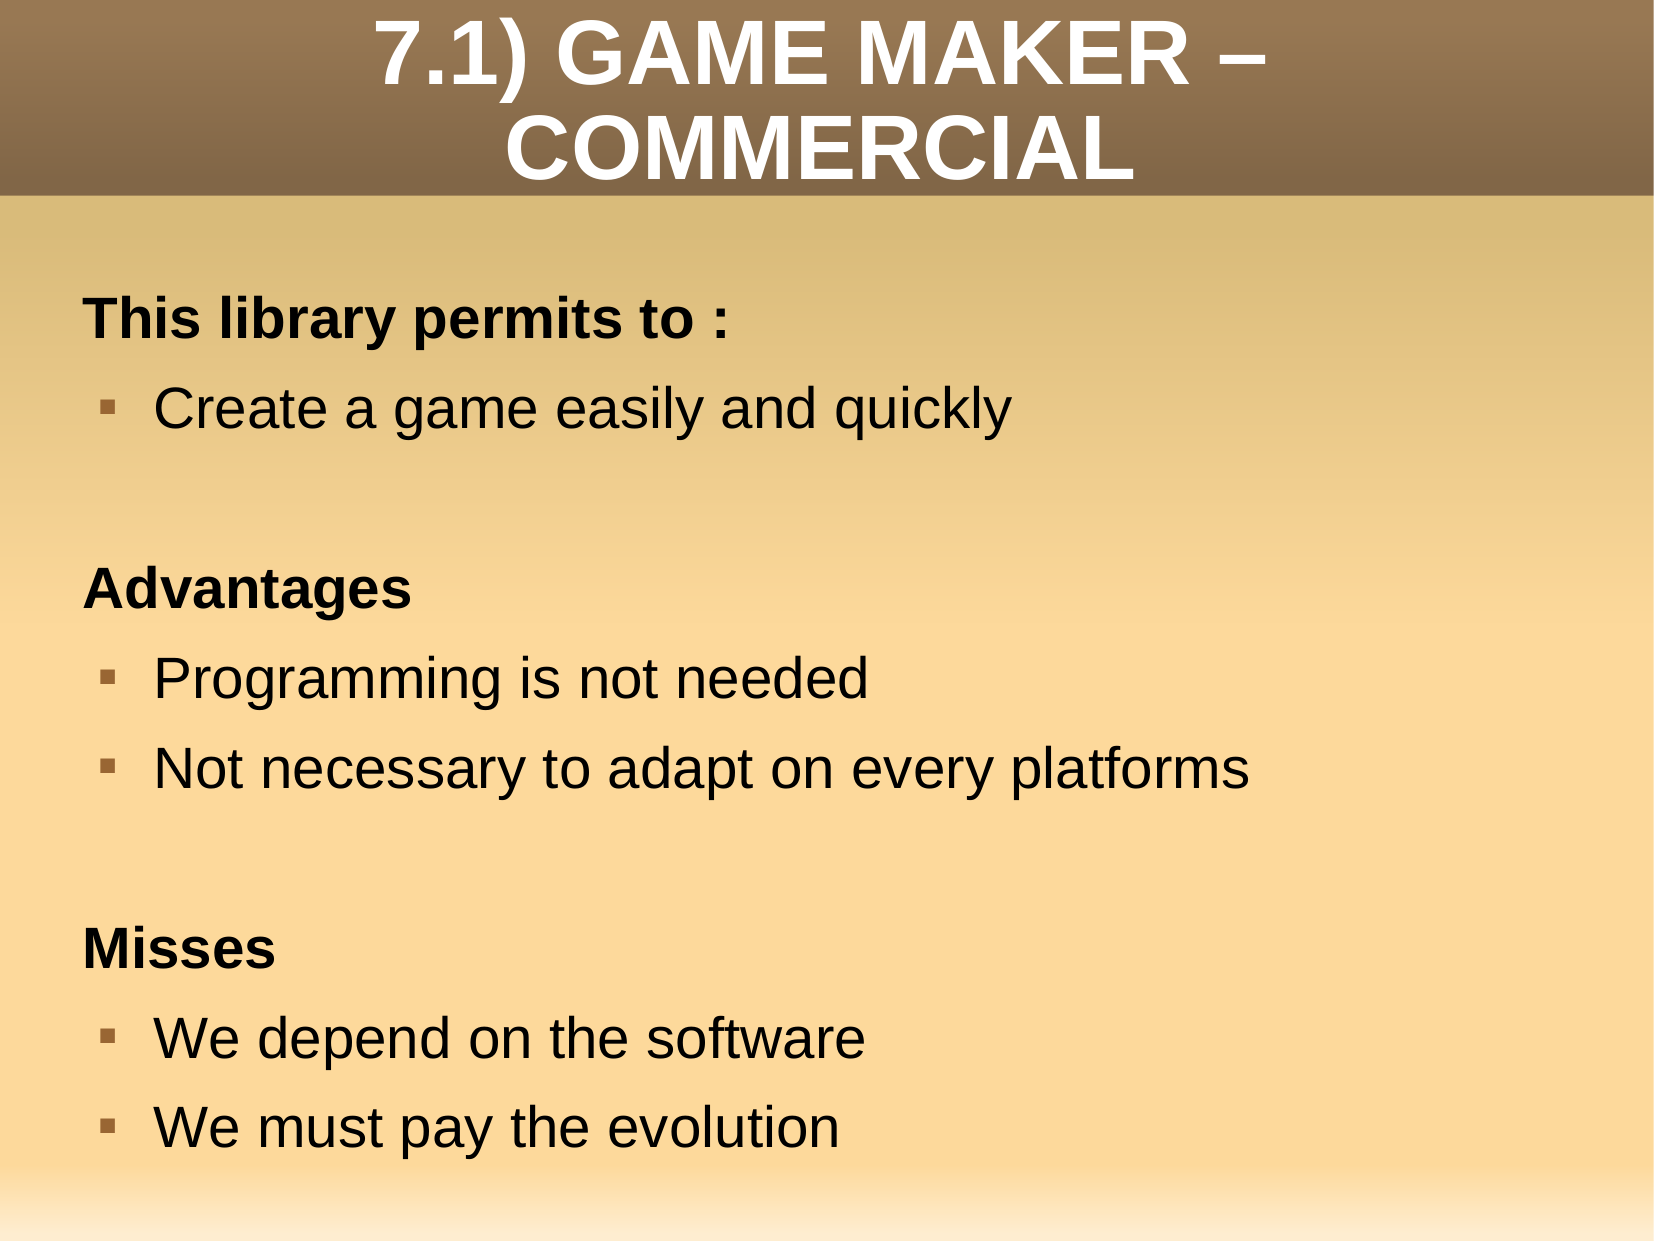

# 7.1) GAME MAKER – COMMERCIAL
This library permits to :
Create a game easily and quickly
Advantages
Programming is not needed
Not necessary to adapt on every platforms
Misses
We depend on the software
We must pay the evolution